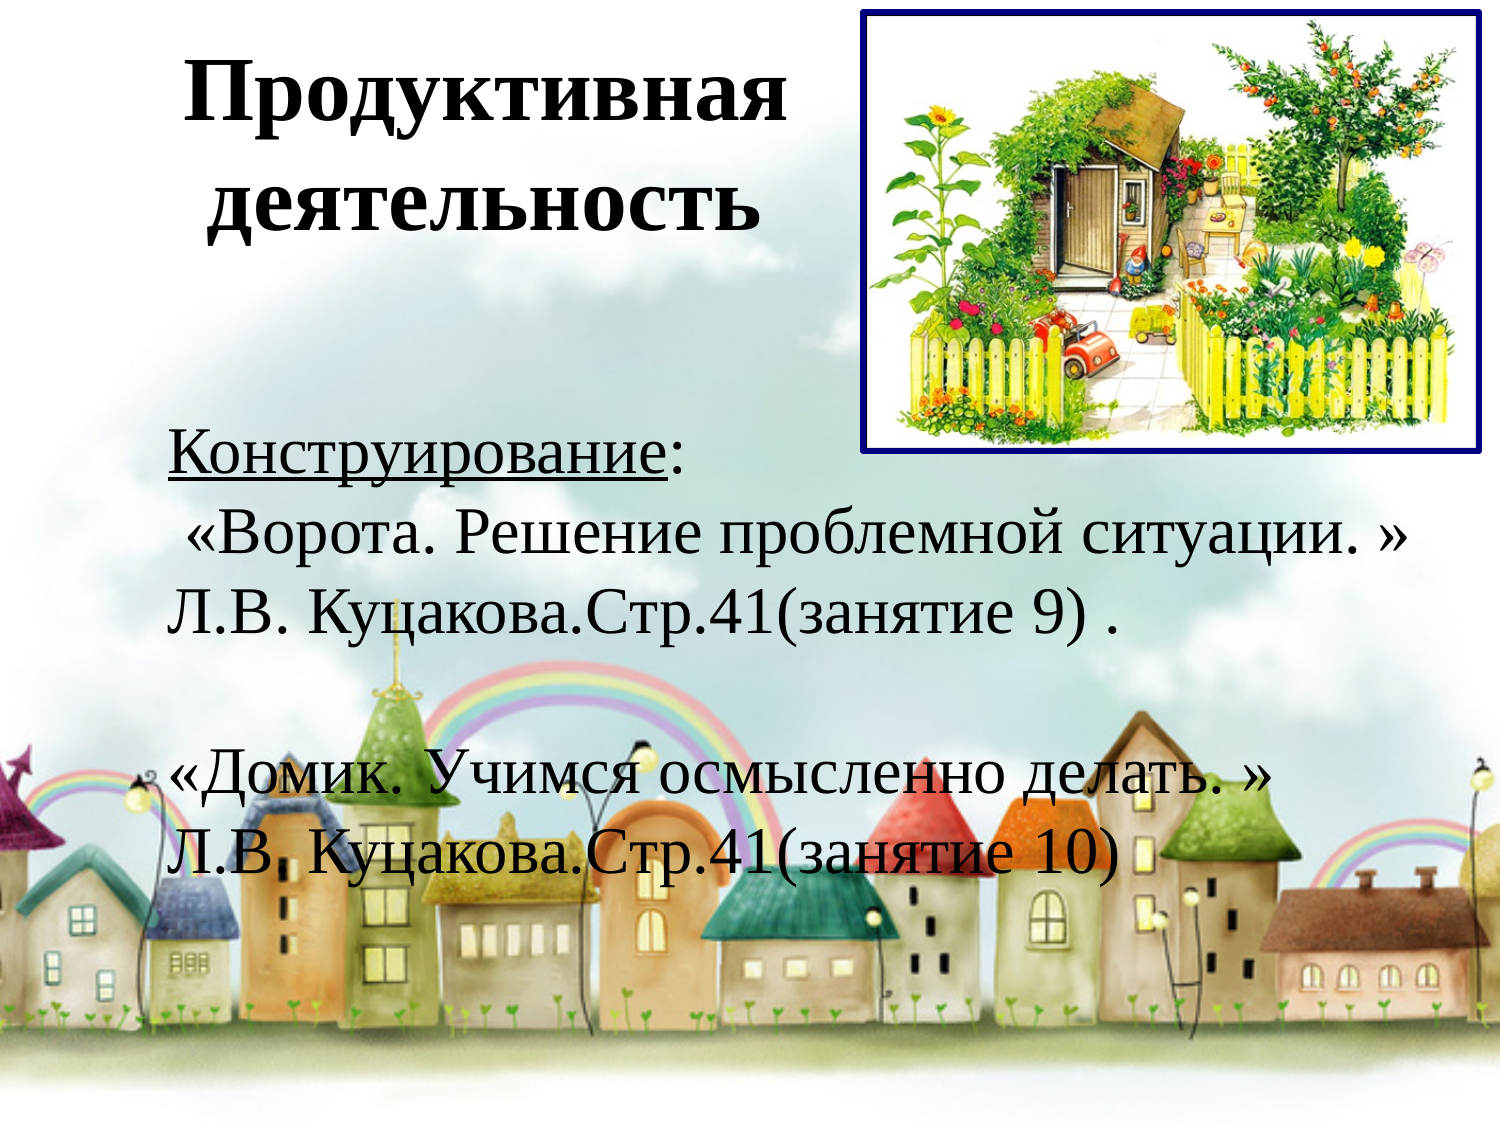

Продуктивная
 деятельность
Конструирование:
 «Ворота. Решение проблемной ситуации. »
Л.В. Куцакова.Стр.41(занятие 9) .
«Домик. Учимся осмысленно делать. »
Л.В. Куцакова.Стр.41(занятие 10)